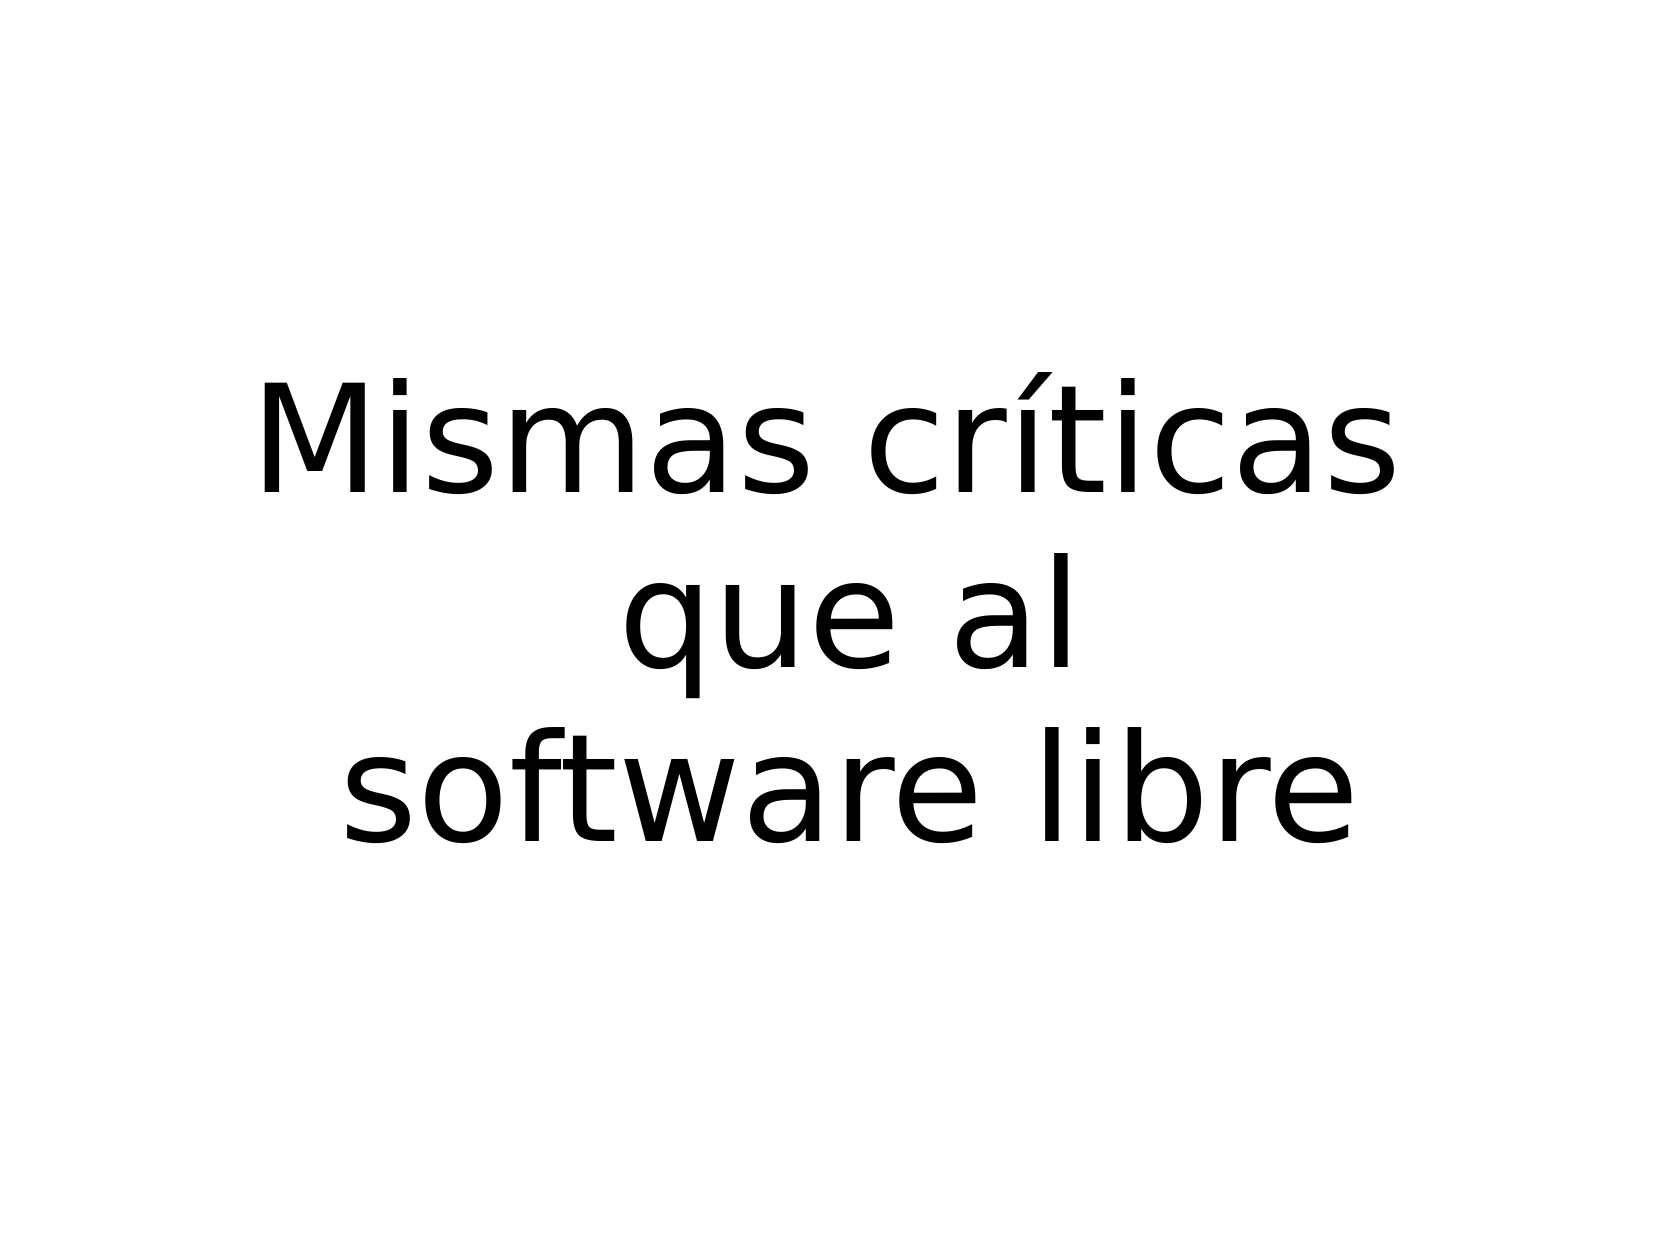

# Mismas críticas que al software libre